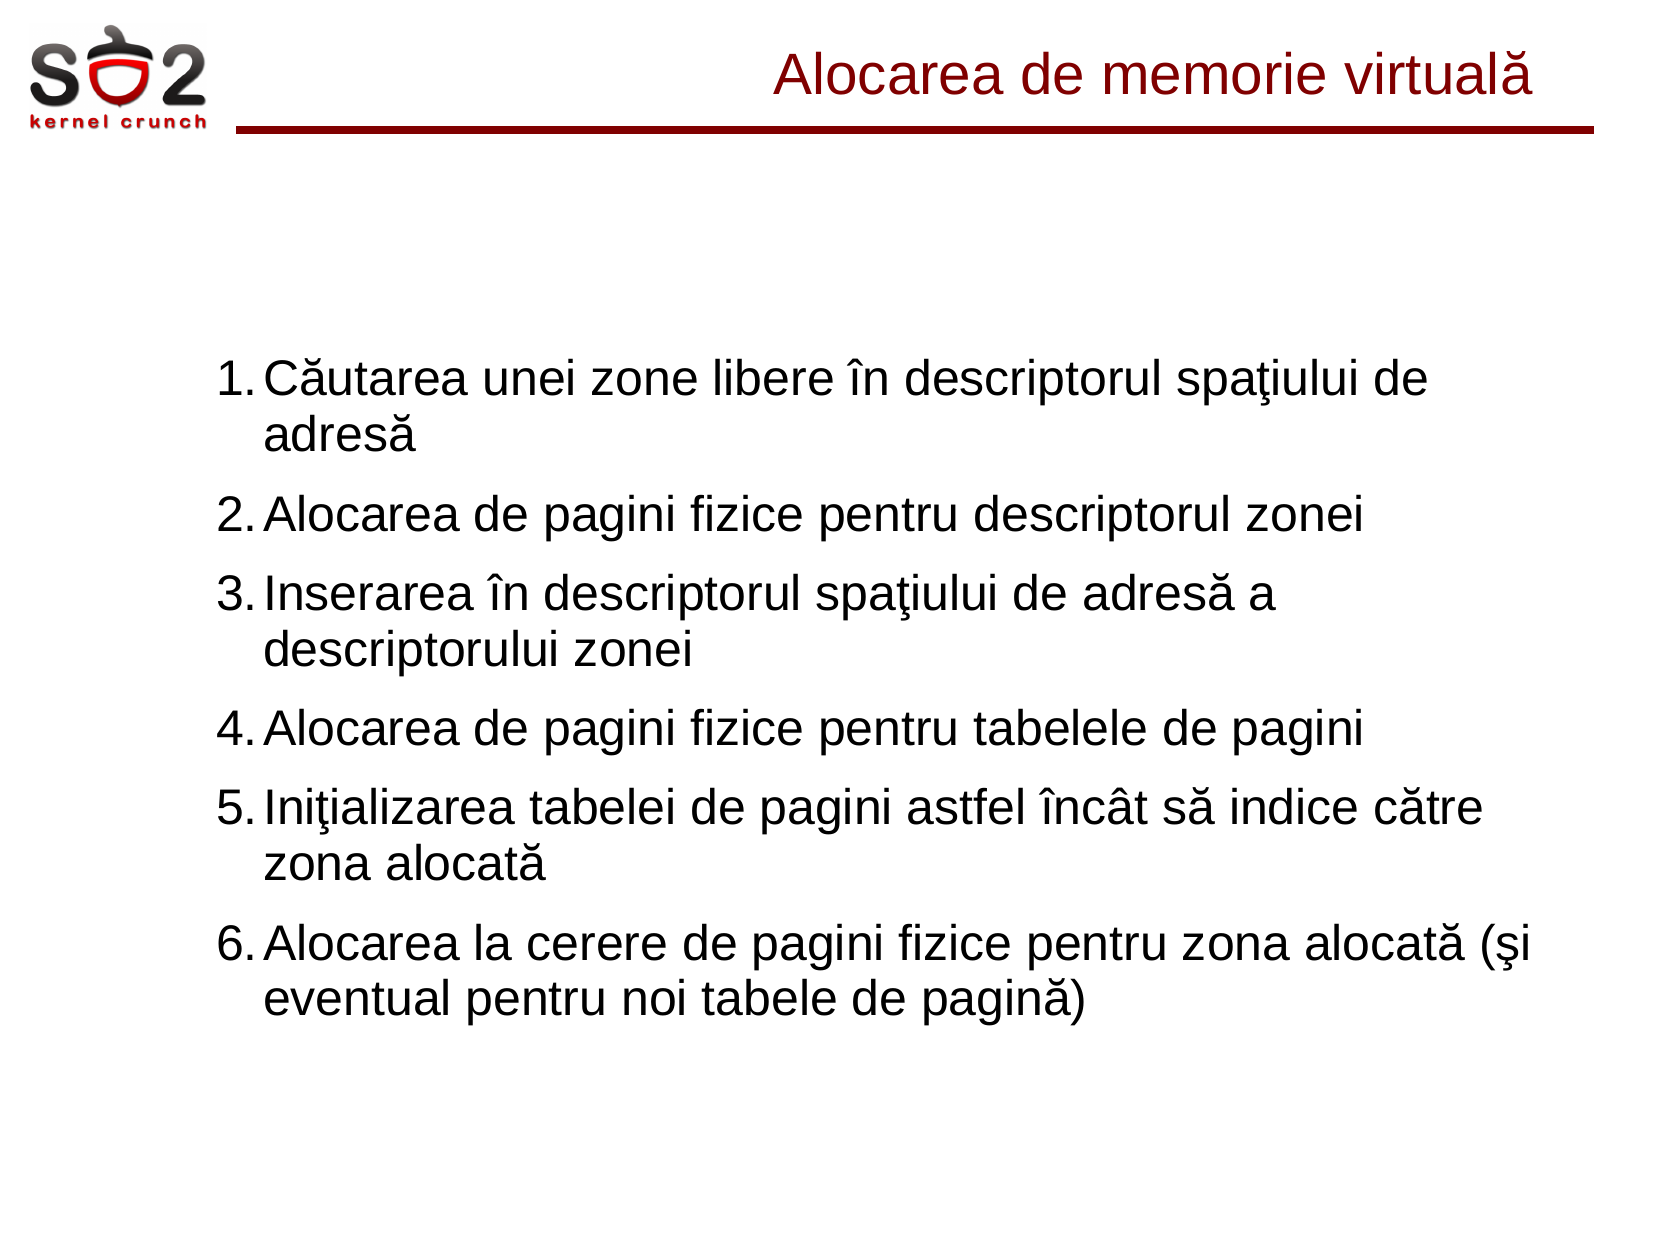

# Alocarea de memorie virtuală
Căutarea unei zone libere în descriptorul spaţiului de adresă
Alocarea de pagini fizice pentru descriptorul zonei
Inserarea în descriptorul spaţiului de adresă a descriptorului zonei
Alocarea de pagini fizice pentru tabelele de pagini
Iniţializarea tabelei de pagini astfel încât să indice către zona alocată
Alocarea la cerere de pagini fizice pentru zona alocată (şi eventual pentru noi tabele de pagină)